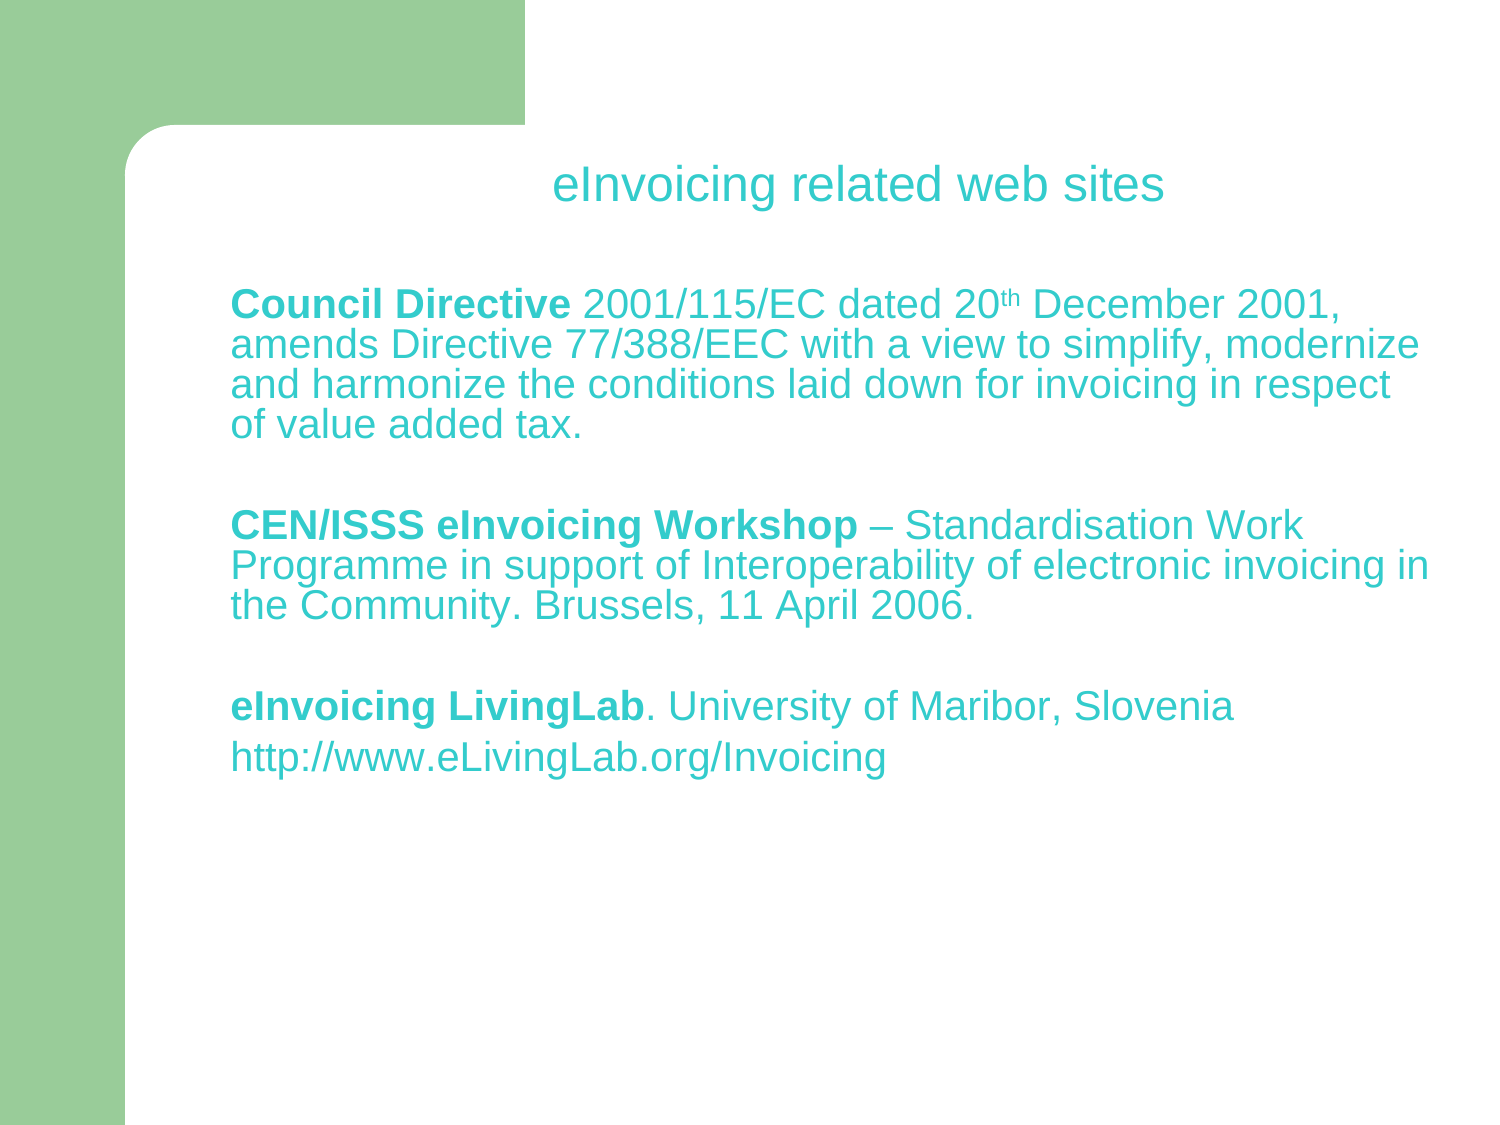

# eInvoicing related web sites
	Council Directive 2001/115/EC dated 20th December 2001, amends Directive 77/388/EEC with a view to simplify, modernize and harmonize the conditions laid down for invoicing in respect of value added tax.
 	CEN/ISSS eInvoicing Workshop – Standardisation Work Programme in support of Interoperability of electronic invoicing in the Community. Brussels, 11 April 2006.
	eInvoicing LivingLab. University of Maribor, Slovenia
	http://www.eLivingLab.org/Invoicing